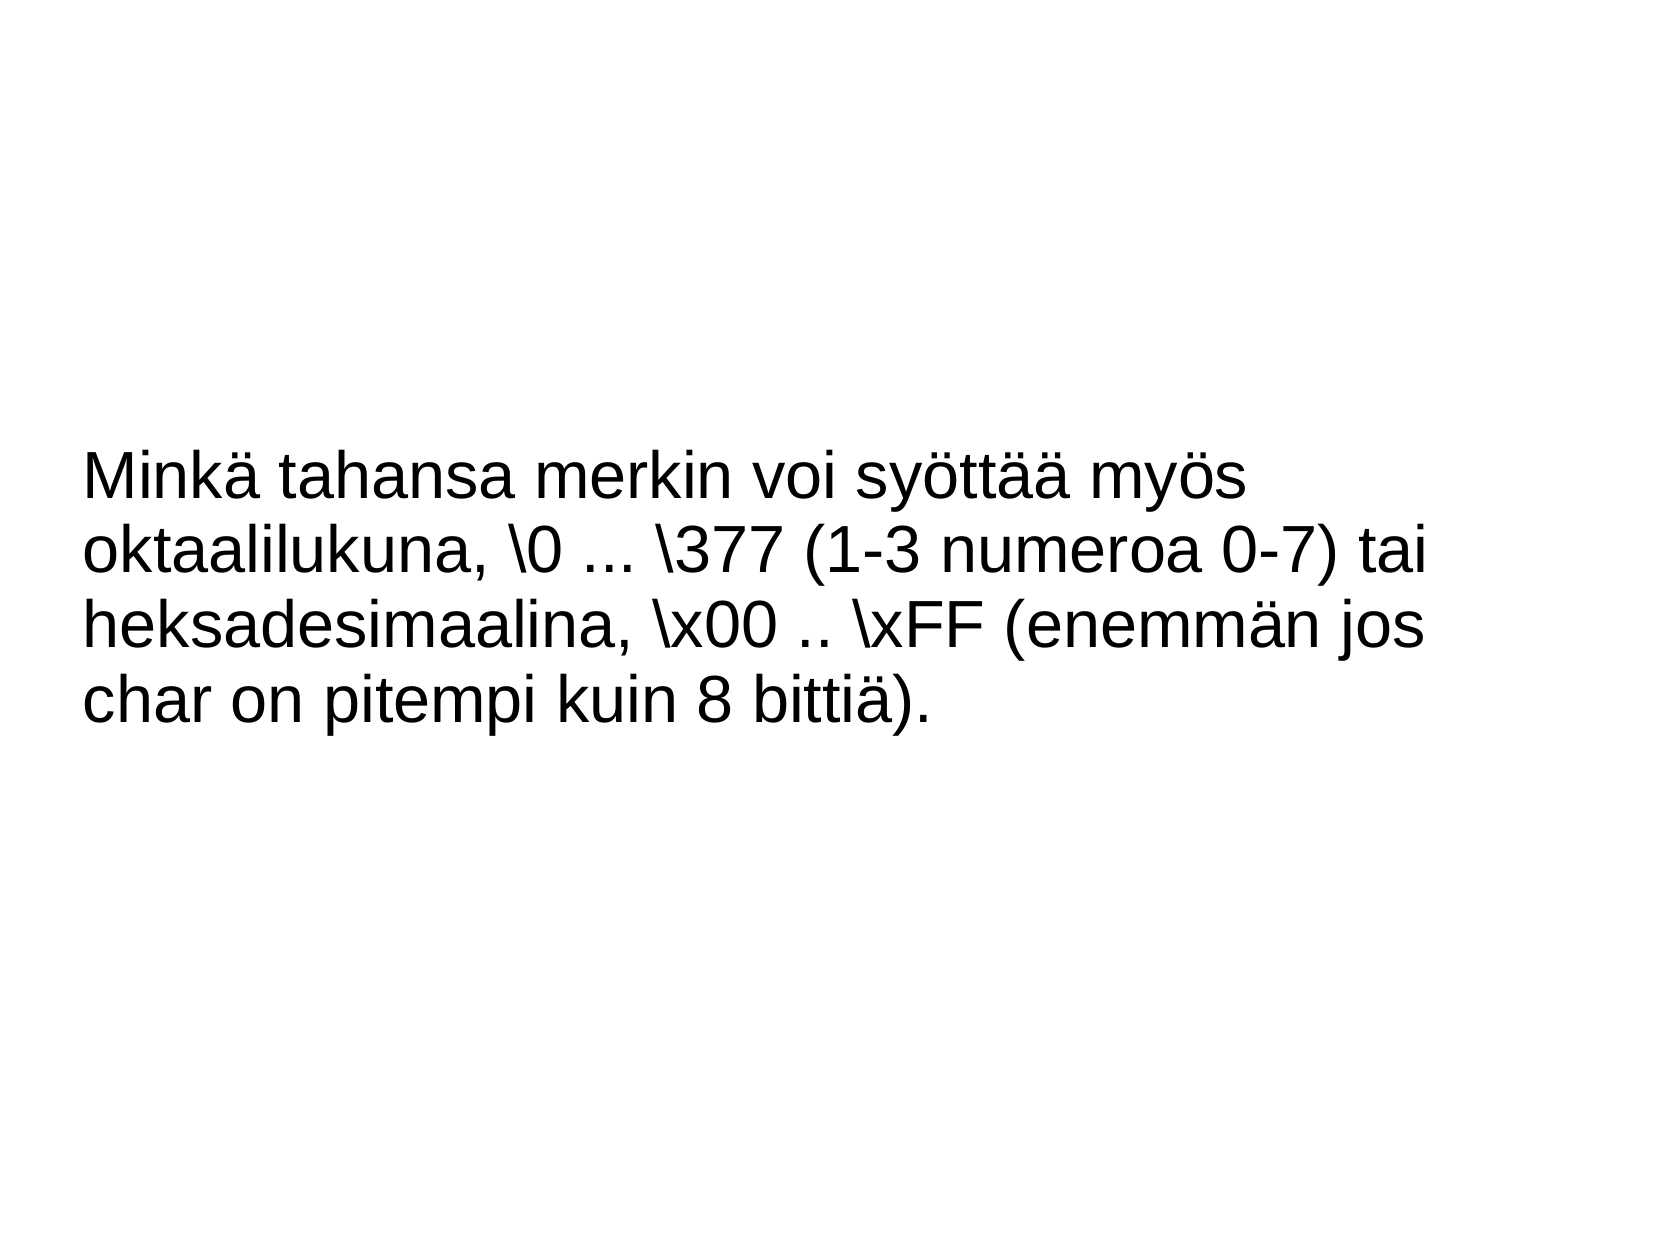

Minkä tahansa merkin voi syöttää myös
oktaalilukuna, \0 ... \377 (1-3 numeroa 0-7) tai
heksadesimaalina, \x00 .. \xFF (enemmän jos char on pitempi kuin 8 bittiä).